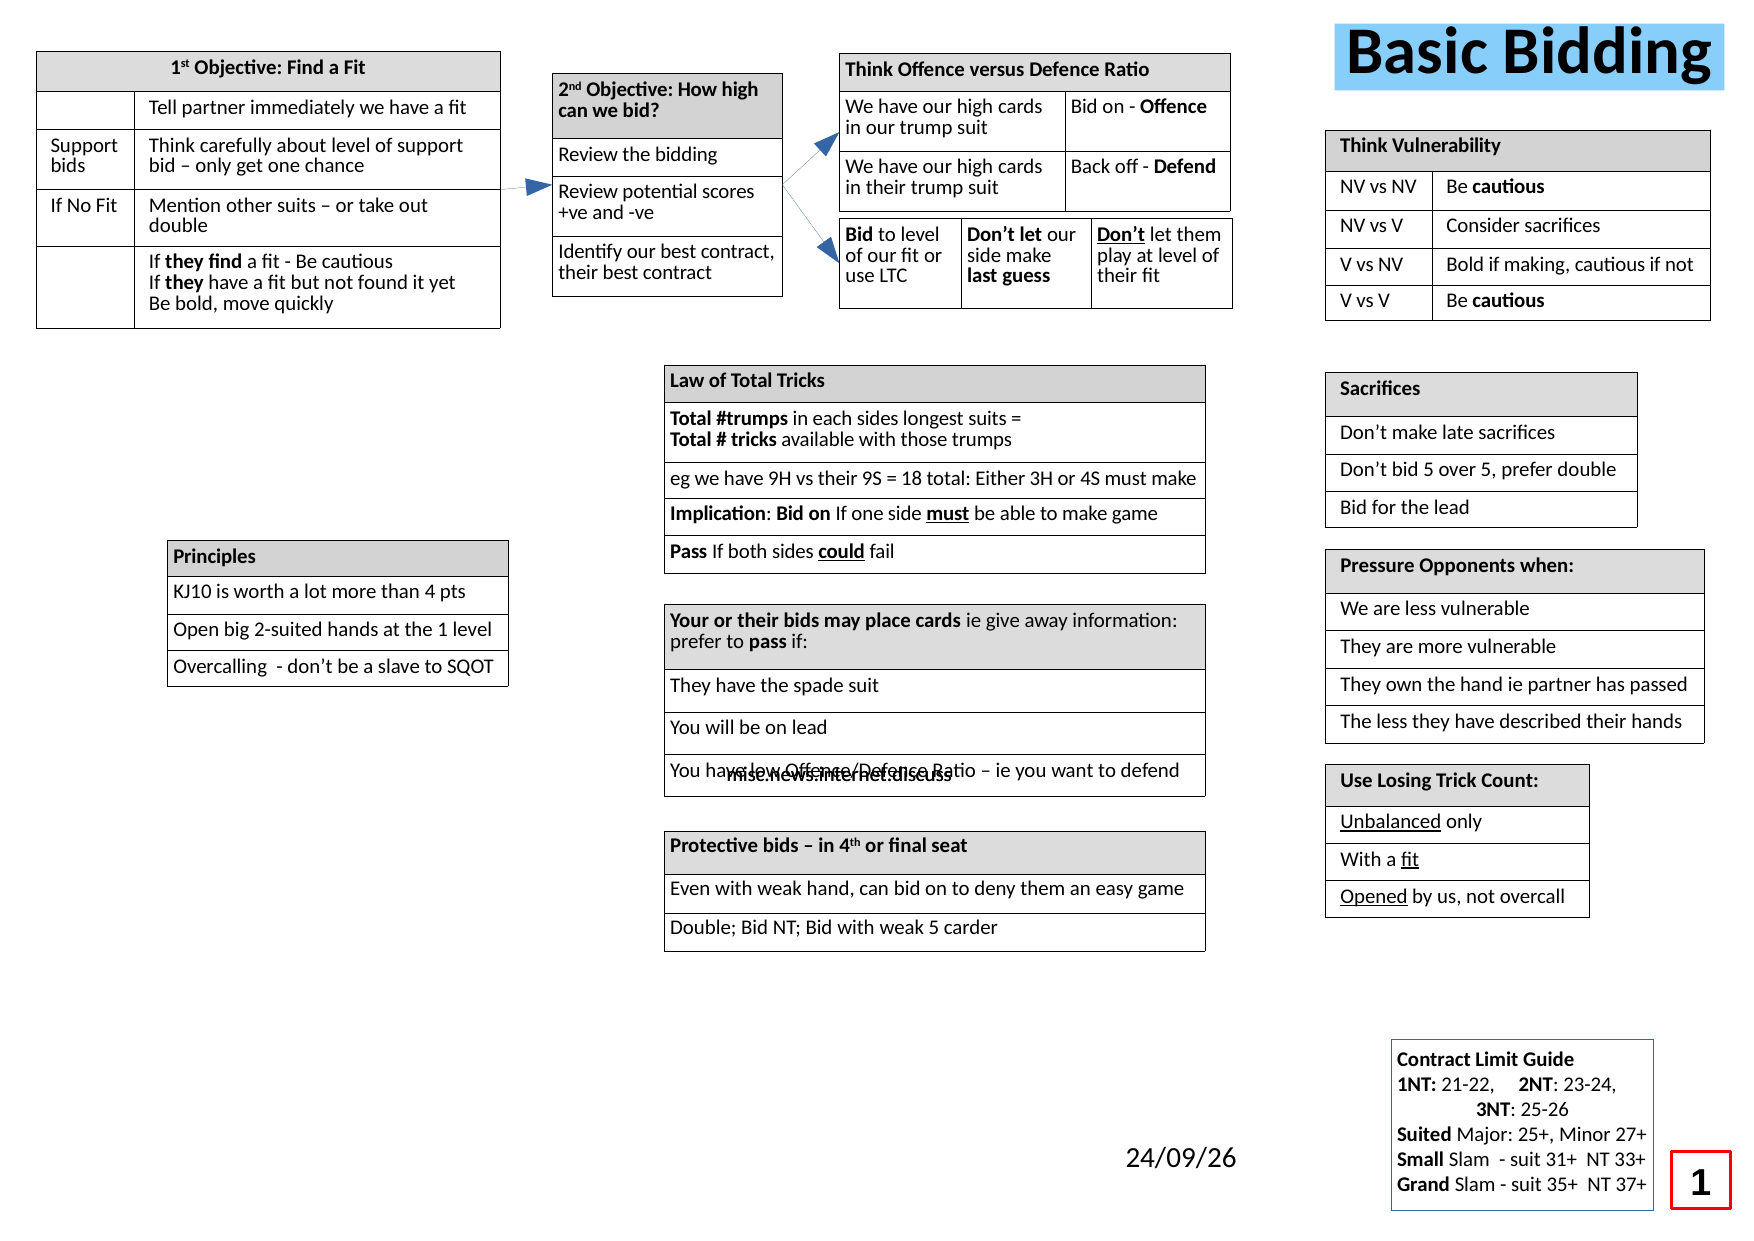

Basic Bidding
| 1st Objective: Find a Fit | |
| --- | --- |
| | Tell partner immediately we have a fit |
| Support bids | Think carefully about level of support bid – only get one chance |
| If No Fit | Mention other suits – or take out double |
| | If they find a fit - Be cautious If they have a fit but not found it yet Be bold, move quickly |
| Think Offence versus Defence Ratio | |
| --- | --- |
| We have our high cards in our trump suit | Bid on - Offence |
| We have our high cards in their trump suit | Back off - Defend |
| 2nd Objective: How high can we bid? |
| --- |
| Review the bidding |
| Review potential scores +ve and -ve |
| Identify our best contract, their best contract |
| Think Vulnerability | |
| --- | --- |
| NV vs NV | Be cautious |
| NV vs V | Consider sacrifices |
| V vs NV | Bold if making, cautious if not |
| V vs V | Be cautious |
| Bid to level of our fit or use LTC | Don’t let our side make last guess | Don’t let them play at level of their fit |
| --- | --- | --- |
| Law of Total Tricks |
| --- |
| Total #trumps in each sides longest suits = Total # tricks available with those trumps |
| eg we have 9H vs their 9S = 18 total: Either 3H or 4S must make |
| Implication: Bid on If one side must be able to make game |
| Pass If both sides could fail |
| Sacrifices |
| --- |
| Don’t make late sacrifices |
| Don’t bid 5 over 5, prefer double |
| Bid for the lead |
| Principles |
| --- |
| KJ10 is worth a lot more than 4 pts |
| Open big 2-suited hands at the 1 level |
| Overcalling - don’t be a slave to SQOT |
| Pressure Opponents when: |
| --- |
| We are less vulnerable |
| They are more vulnerable |
| They own the hand ie partner has passed |
| The less they have described their hands |
| Your or their bids may place cards ie give away information: prefer to pass if: |
| --- |
| They have the spade suit |
| You will be on lead |
| You have low Offence/Defence Ratio – ie you want to defend |
| Use Losing Trick Count: |
| --- |
| Unbalanced only |
| With a fit |
| Opened by us, not overcall |
misc.news.internet.discuss
misc.news.internet.discuss
| Protective bids – in 4th or final seat |
| --- |
| Even with weak hand, can bid on to deny them an easy game |
| Double; Bid NT; Bid with weak 5 carder |
Contract Limit Guide
1NT: 21-22, 2NT: 23-24,
3NT: 25-26
Suited Major: 25+, Minor 27+
Small Slam - suit 31+ NT 33+
Grand Slam - suit 35+ NT 37+
1